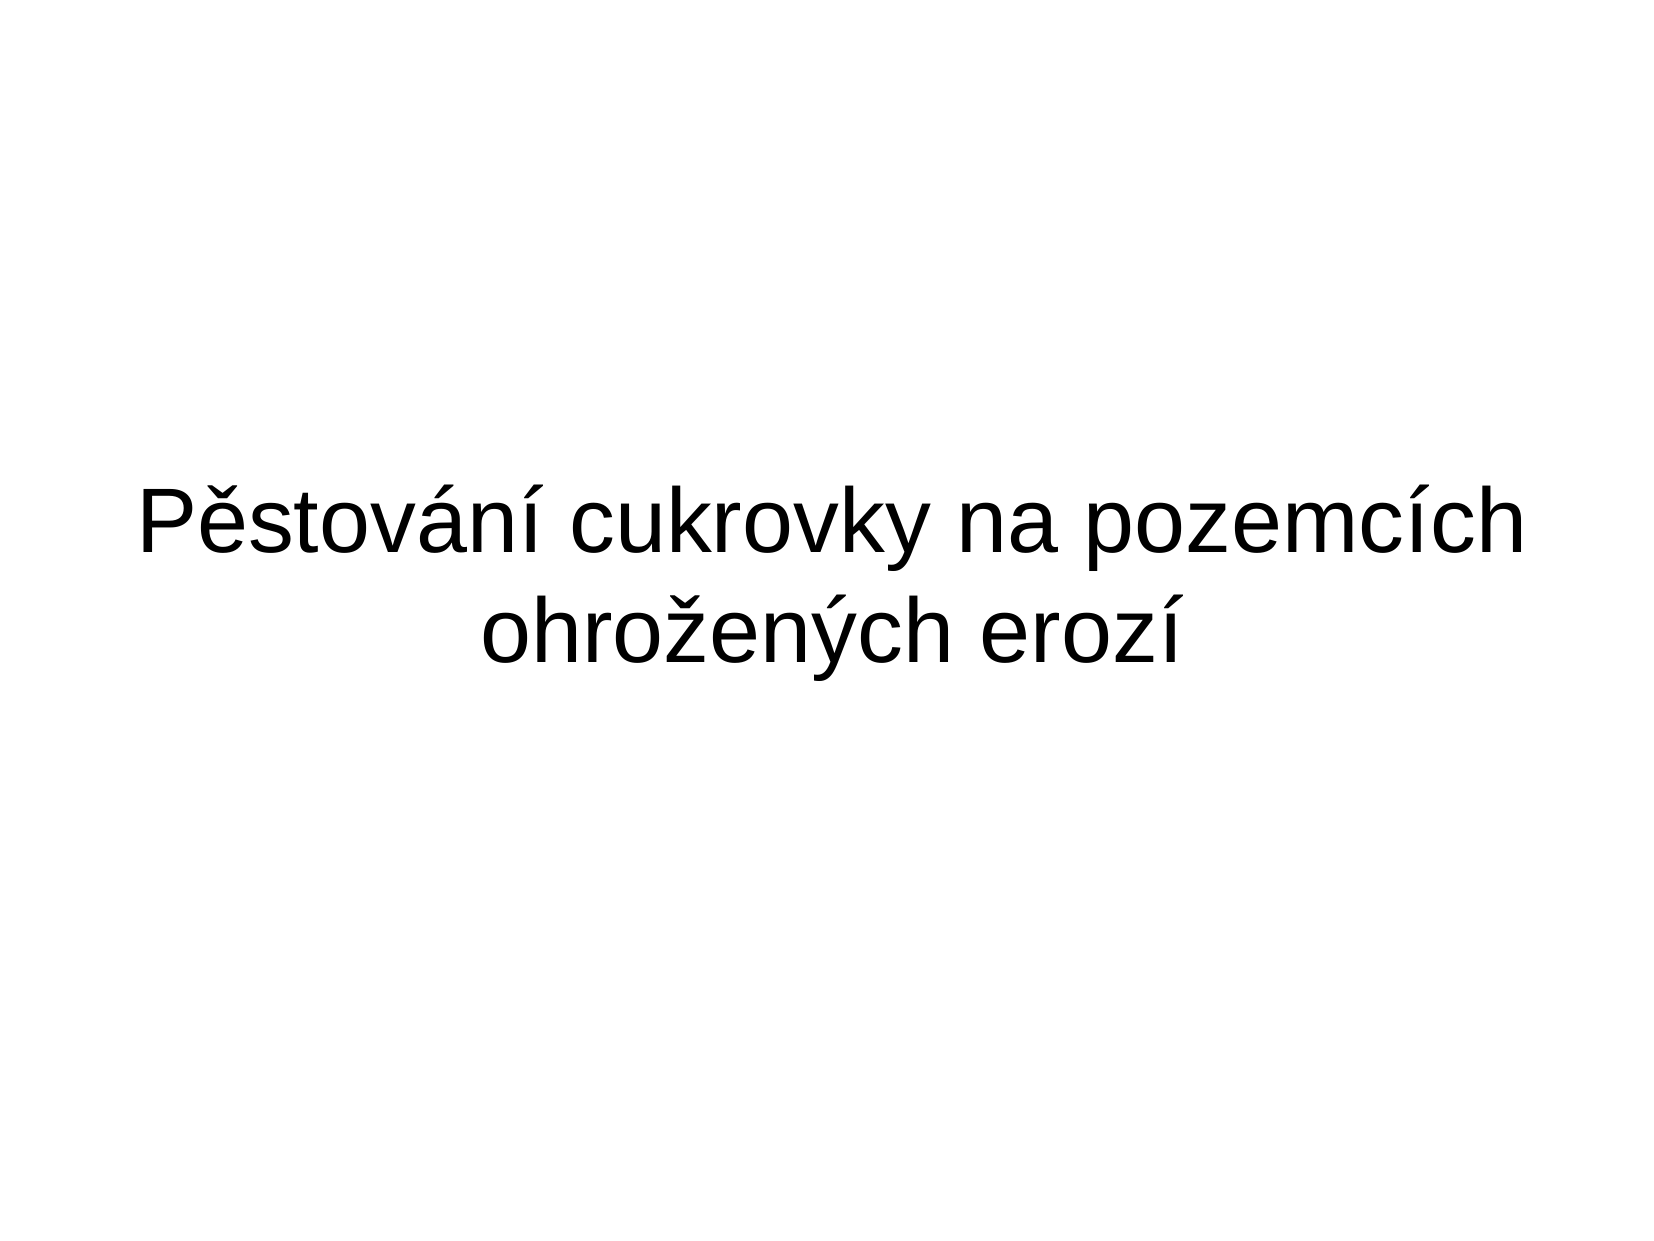

# Pěstování cukrovky na pozemcích ohrožených erozí